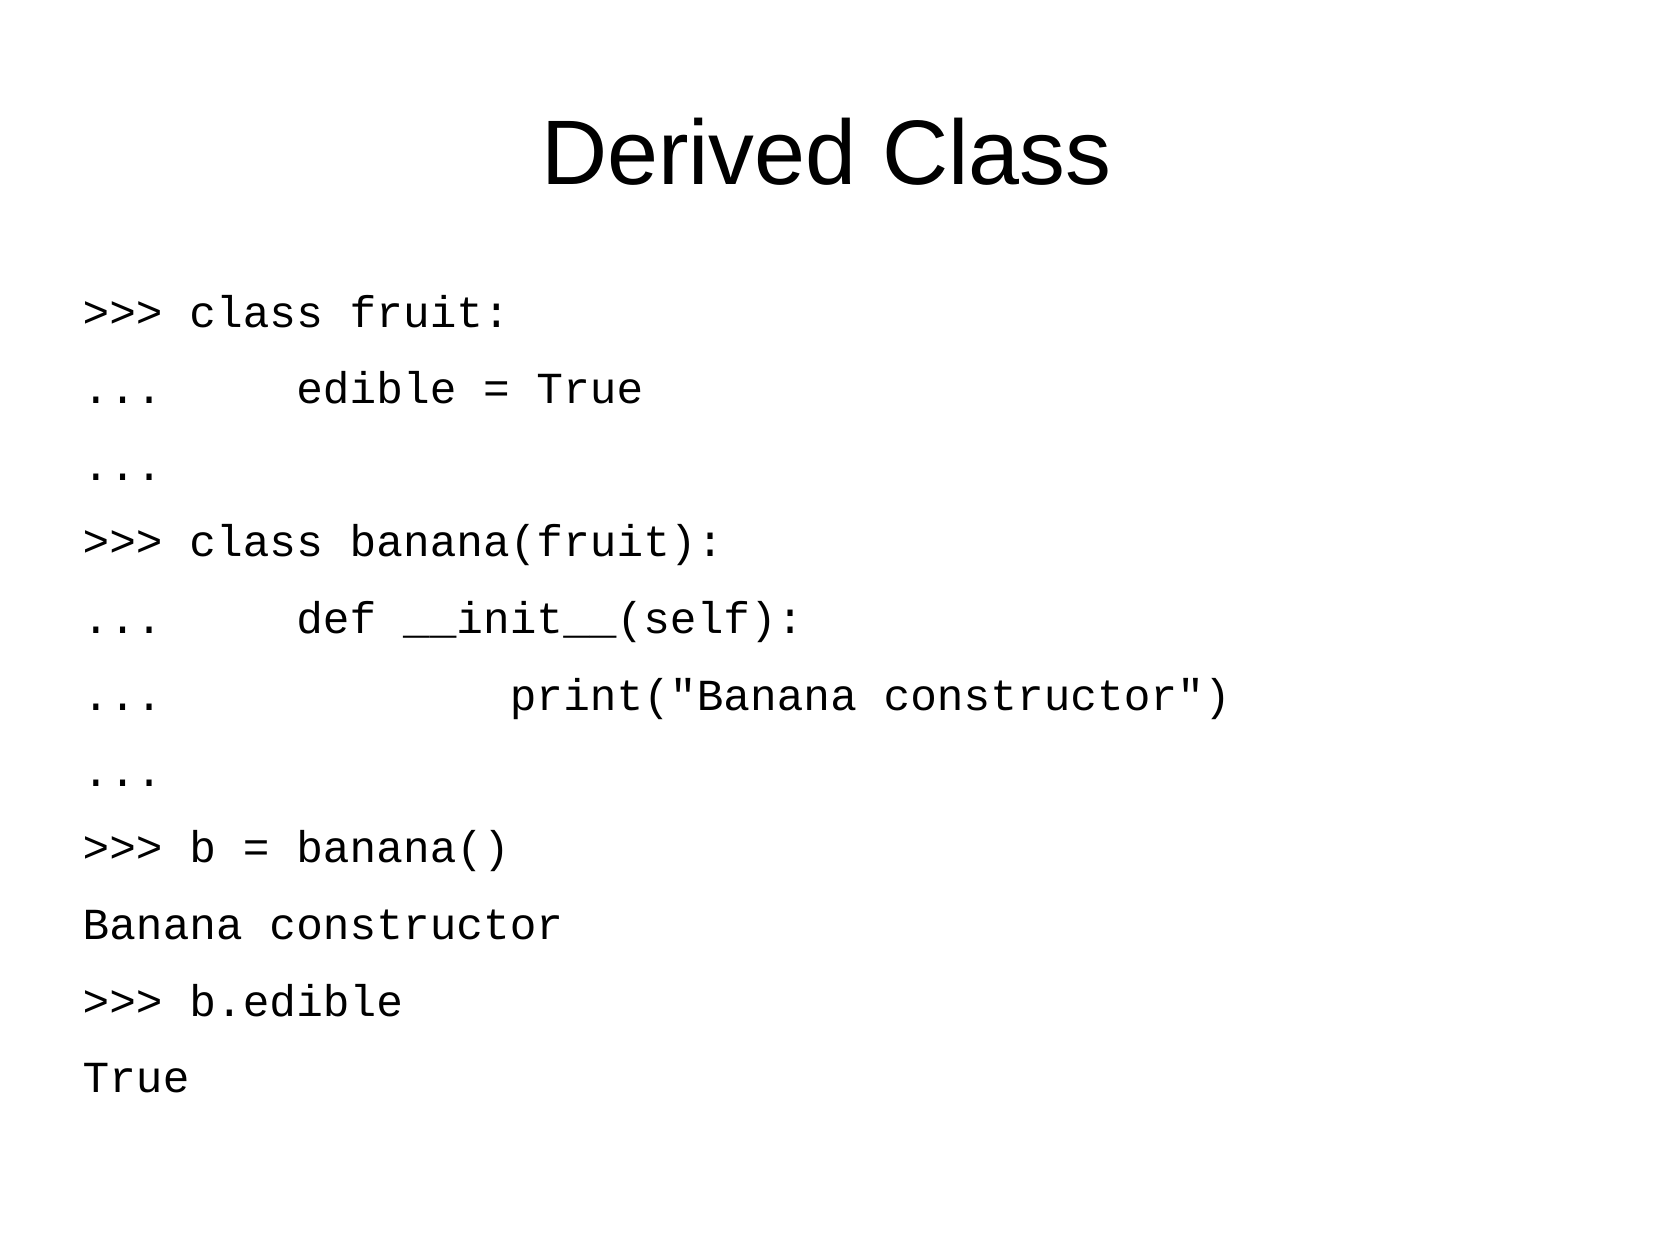

# Derived Class
>>> class fruit:
... edible = True
...
>>> class banana(fruit):
... def __init__(self):
... print("Banana constructor")
...
>>> b = banana()
Banana constructor
>>> b.edible
True